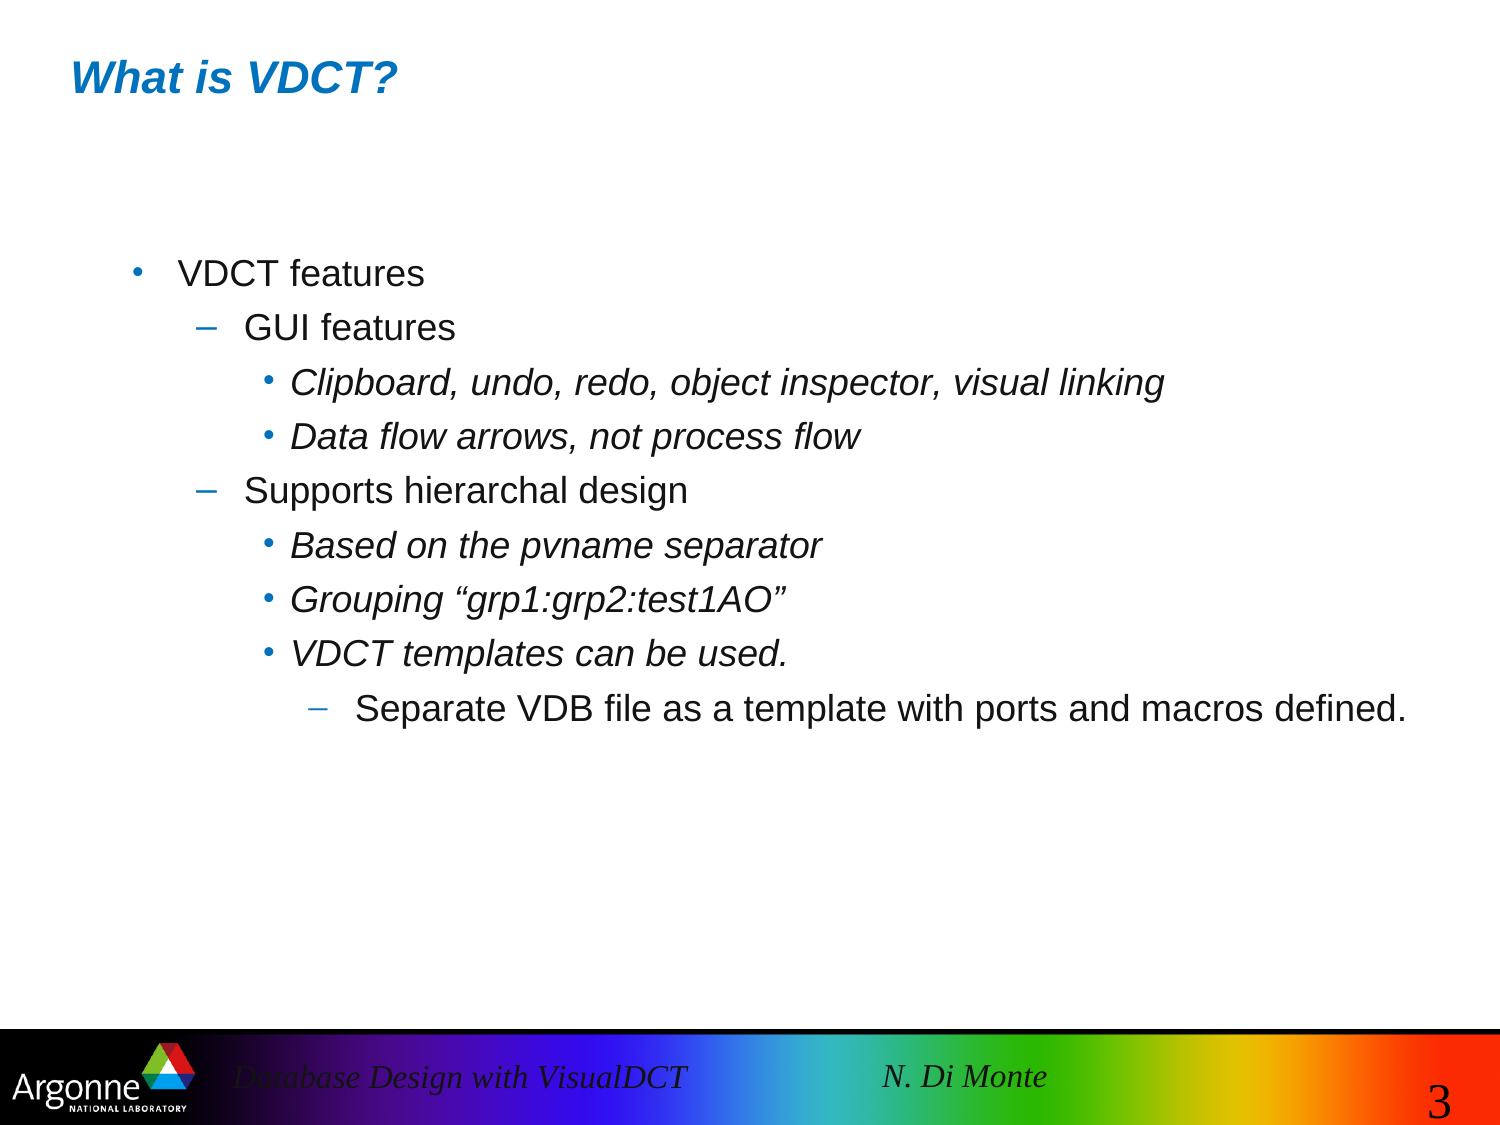

# What is VDCT?
VDCT features
GUI features
Clipboard, undo, redo, object inspector, visual linking
Data flow arrows, not process flow
Supports hierarchal design
Based on the pvname separator
Grouping “grp1:grp2:test1AO”
VDCT templates can be used.
Separate VDB file as a template with ports and macros defined.
3